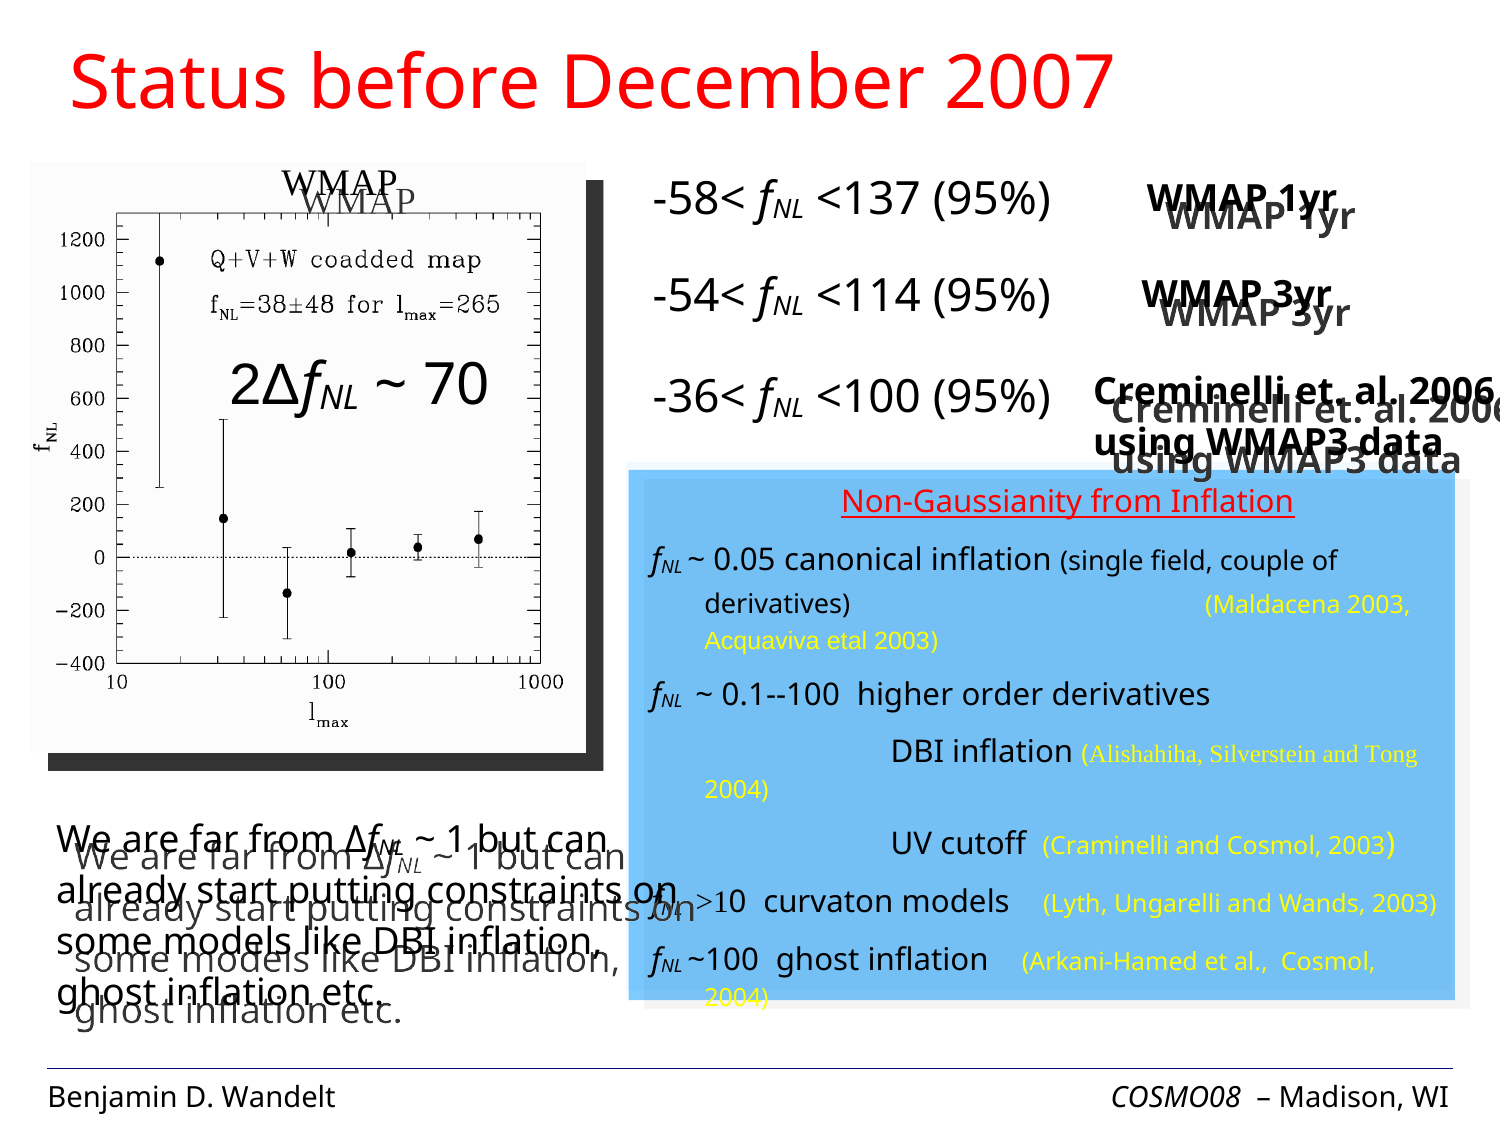

# Status before December 2007
WMAP
-58< fNL <137 (95%)
WMAP 1yr
-54< fNL <114 (95%)
WMAP 3yr
2ΔfNL ~ 70
Creminelli et. al. 2006
using WMAP3 data
-36< fNL <100 (95%)
 Non-Gaussianity from Inflation
fNL ~ 0.05 canonical inflation (single field, couple of derivatives) (Maldacena 2003, Acquaviva etal 2003)
fNL ~ 0.1--100 higher order derivatives
 DBI inflation (Alishahiha, Silverstein and Tong 2004)
 UV cutoff (Craminelli and Cosmol, 2003)
fNL >10 curvaton models (Lyth, Ungarelli and Wands, 2003)
fNL ~100 ghost inflation (Arkani-Hamed et al., Cosmol, 2004)
We are far from ΔfNL ~ 1 but can
already start putting constraints on
some models like DBI inflation,
ghost inflation etc.
August 2, 2008